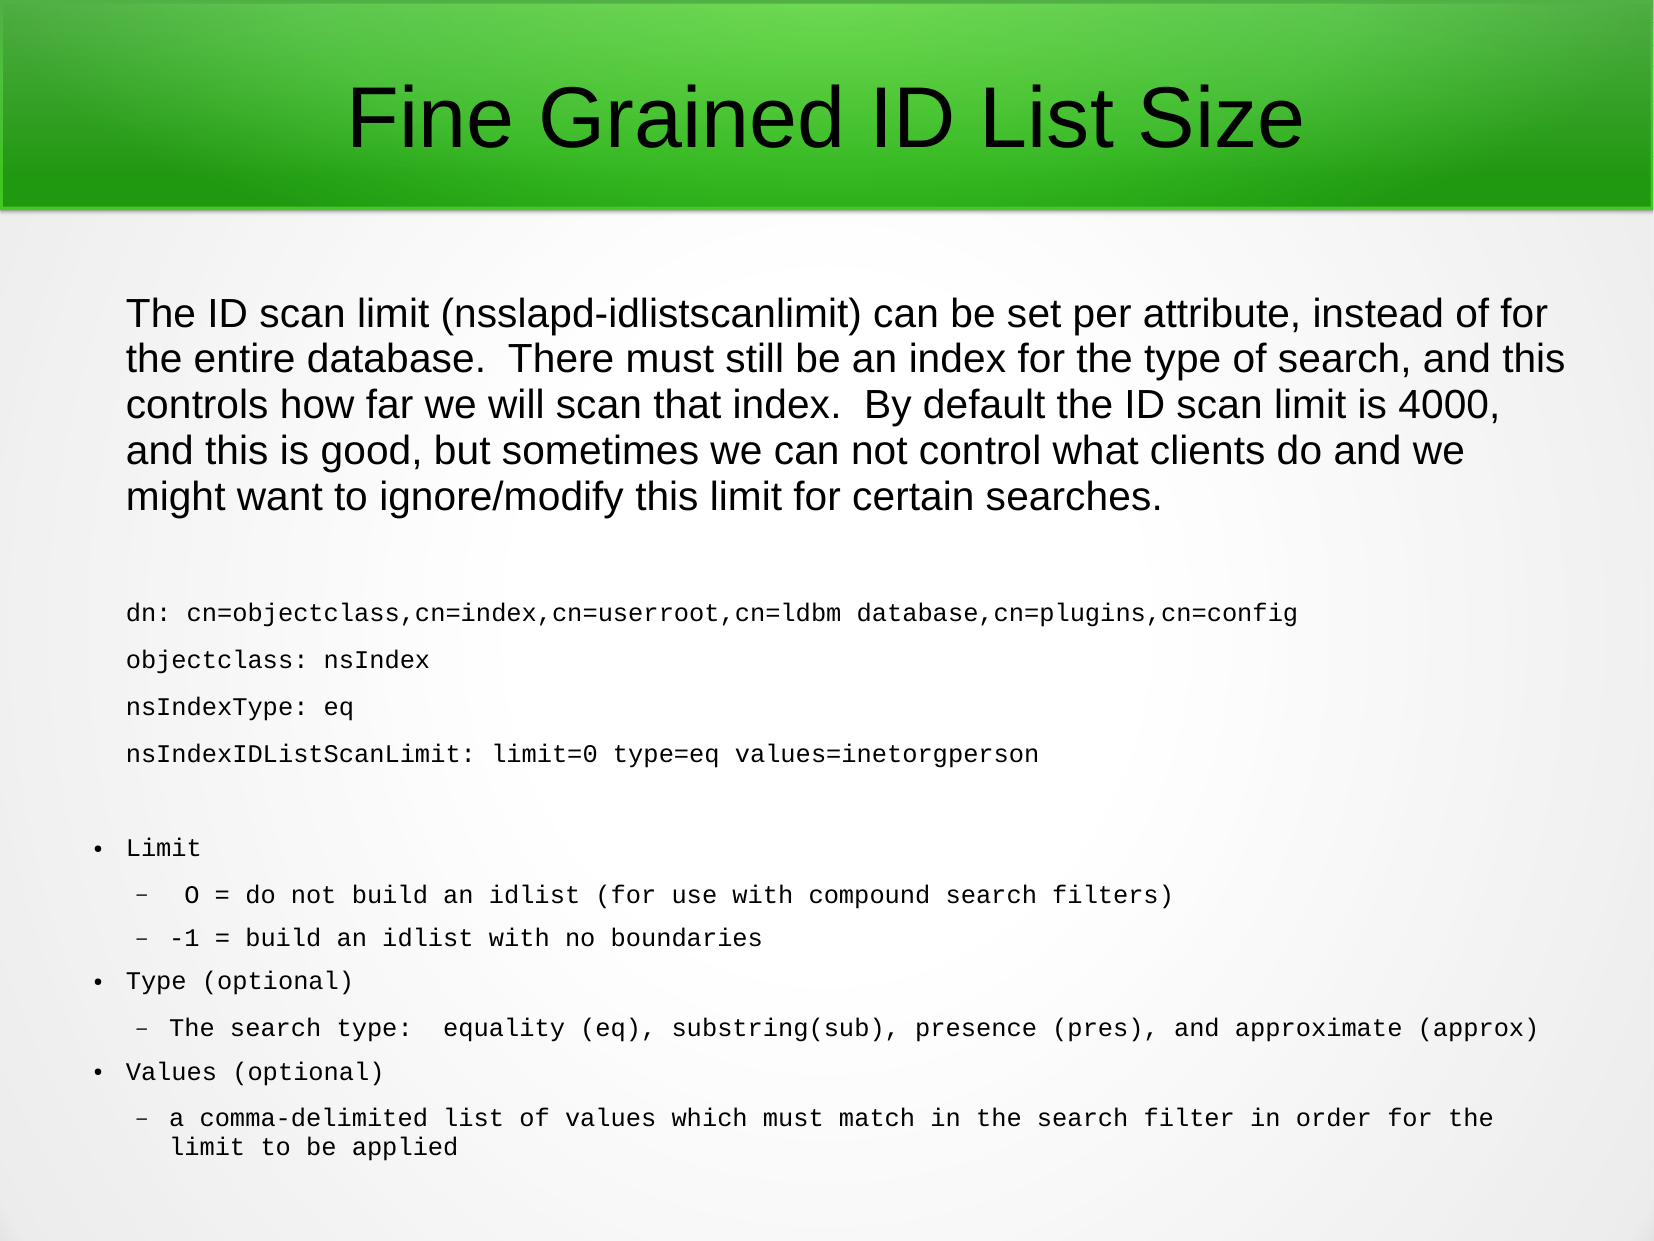

# Fine Grained ID List Size
The ID scan limit (nsslapd-idlistscanlimit) can be set per attribute, instead of for the entire database. There must still be an index for the type of search, and this controls how far we will scan that index. By default the ID scan limit is 4000, and this is good, but sometimes we can not control what clients do and we might want to ignore/modify this limit for certain searches.
dn: cn=objectclass,cn=index,cn=userroot,cn=ldbm database,cn=plugins,cn=config
objectclass: nsIndex
nsIndexType: eq
nsIndexIDListScanLimit: limit=0 type=eq values=inetorgperson
Limit
 O = do not build an idlist (for use with compound search filters)
-1 = build an idlist with no boundaries
Type (optional)
The search type: equality (eq), substring(sub), presence (pres), and approximate (approx)
Values (optional)
a comma-delimited list of values which must match in the search filter in order for the limit to be applied